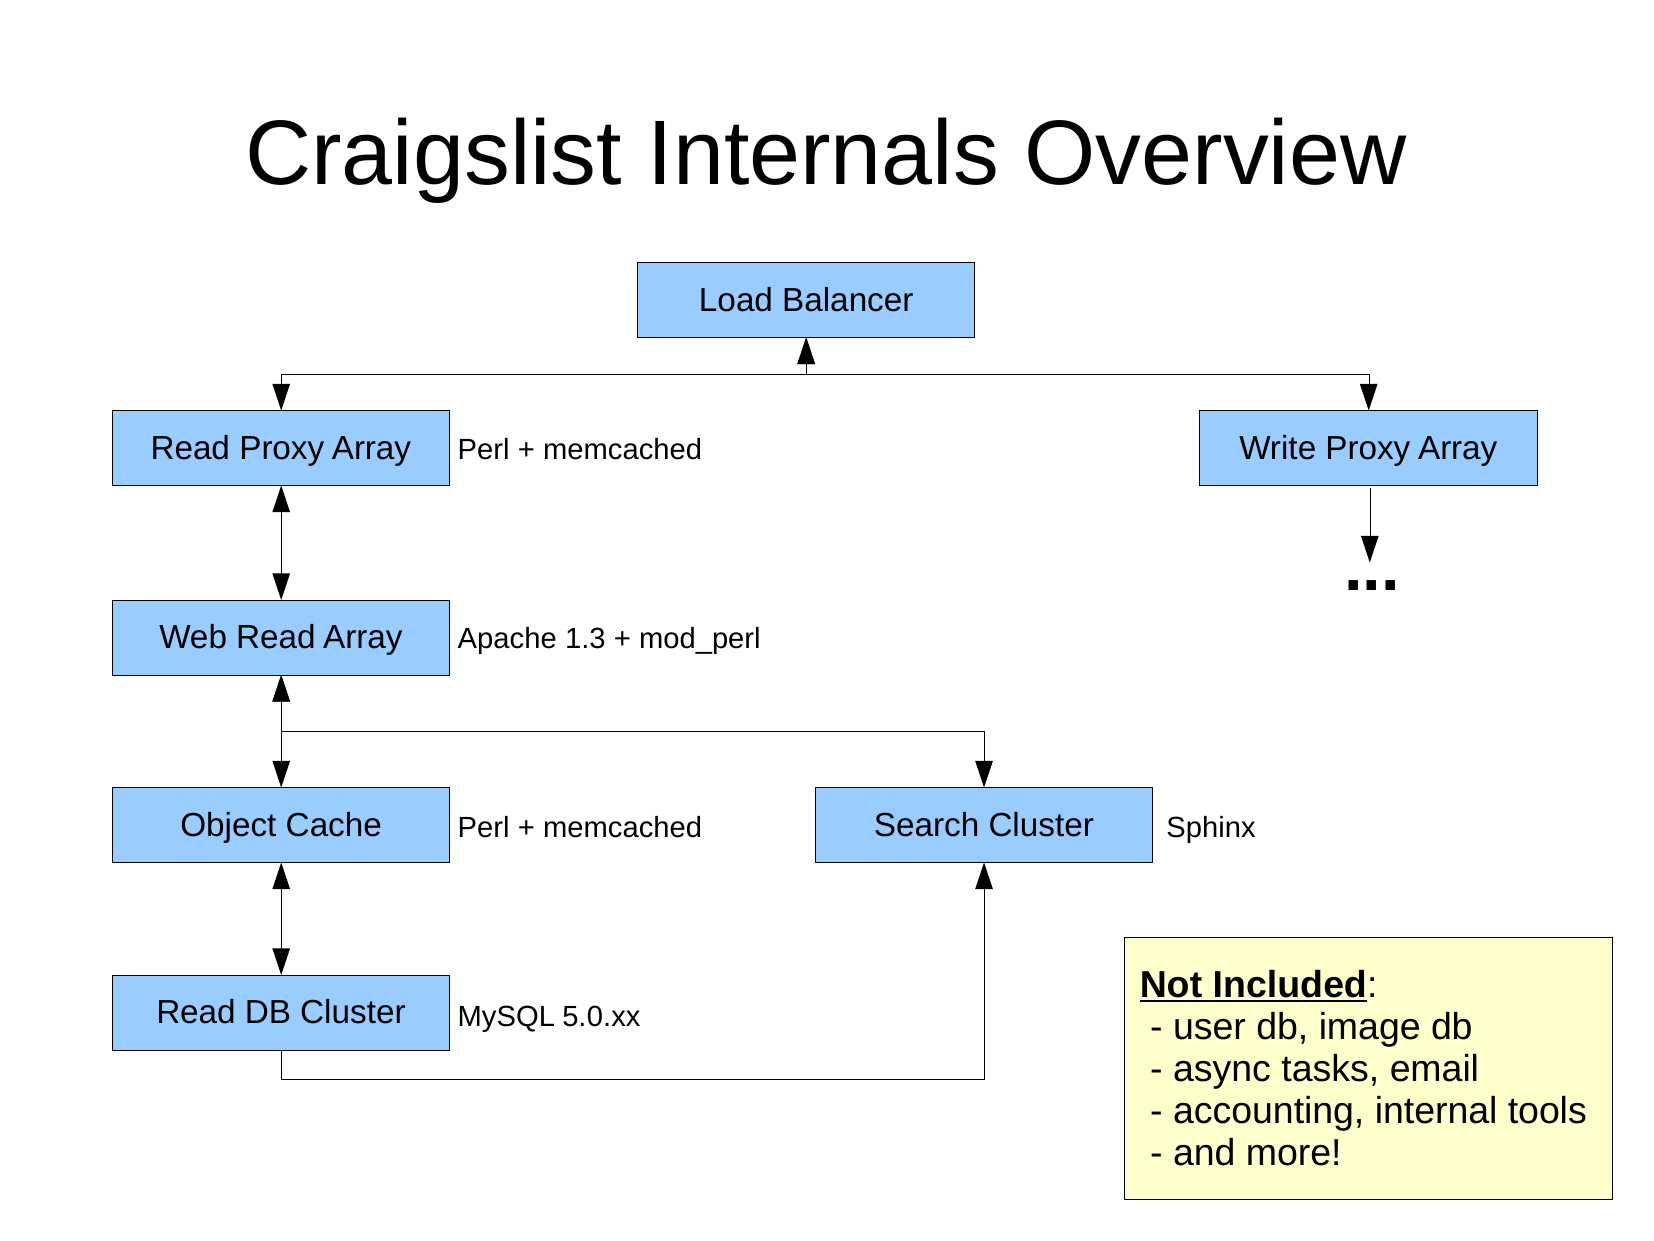

# Craigslist Internals Overview
Load Balancer
Read Proxy Array
Write Proxy Array
Perl + memcached
...
Web Read Array
Apache 1.3 + mod_perl
Object Cache
Search Cluster
Perl + memcached
Sphinx
Not Included:
 - user db, image db
 - async tasks, email
 - accounting, internal tools
 - and more!
Read DB Cluster
MySQL 5.0.xx